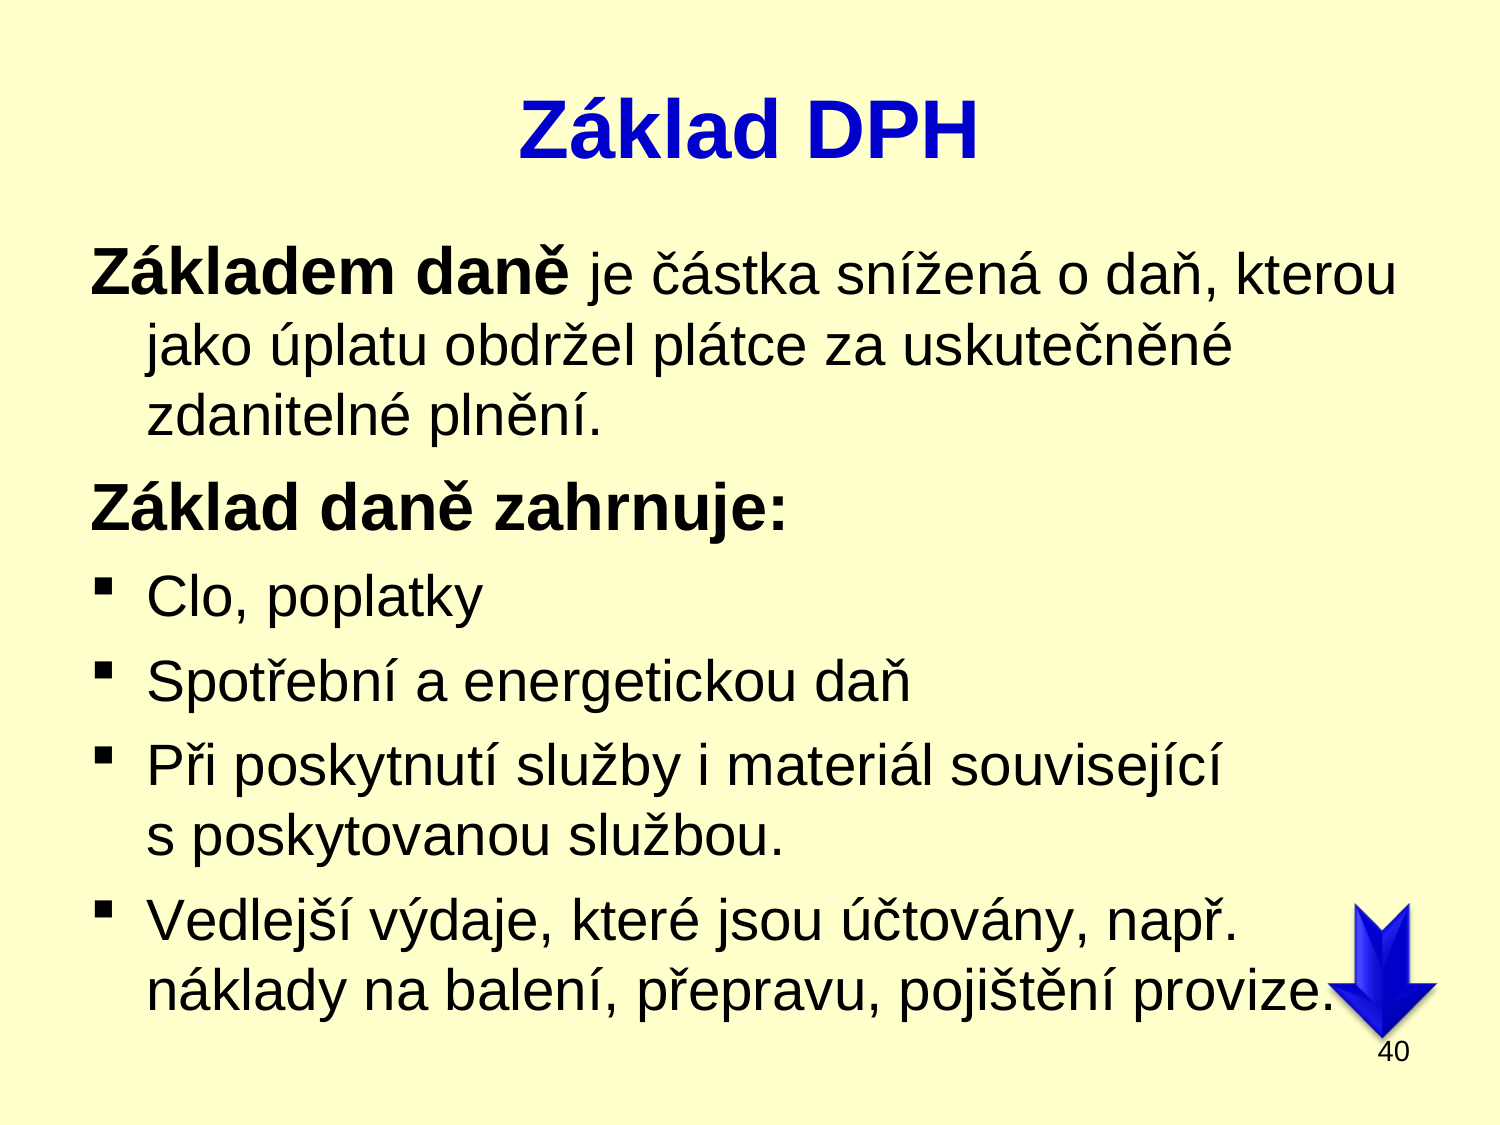

# Základ DPH
Základem daně je částka snížená o daň, kterou jako úplatu obdržel plátce za uskutečněné zdanitelné plnění.
Základ daně zahrnuje:
Clo, poplatky
Spotřební a energetickou daň
Při poskytnutí služby i materiál související
s poskytovanou službou.
Vedlejší výdaje, které jsou účtovány, např. náklady na balení, přepravu, pojištění provize.